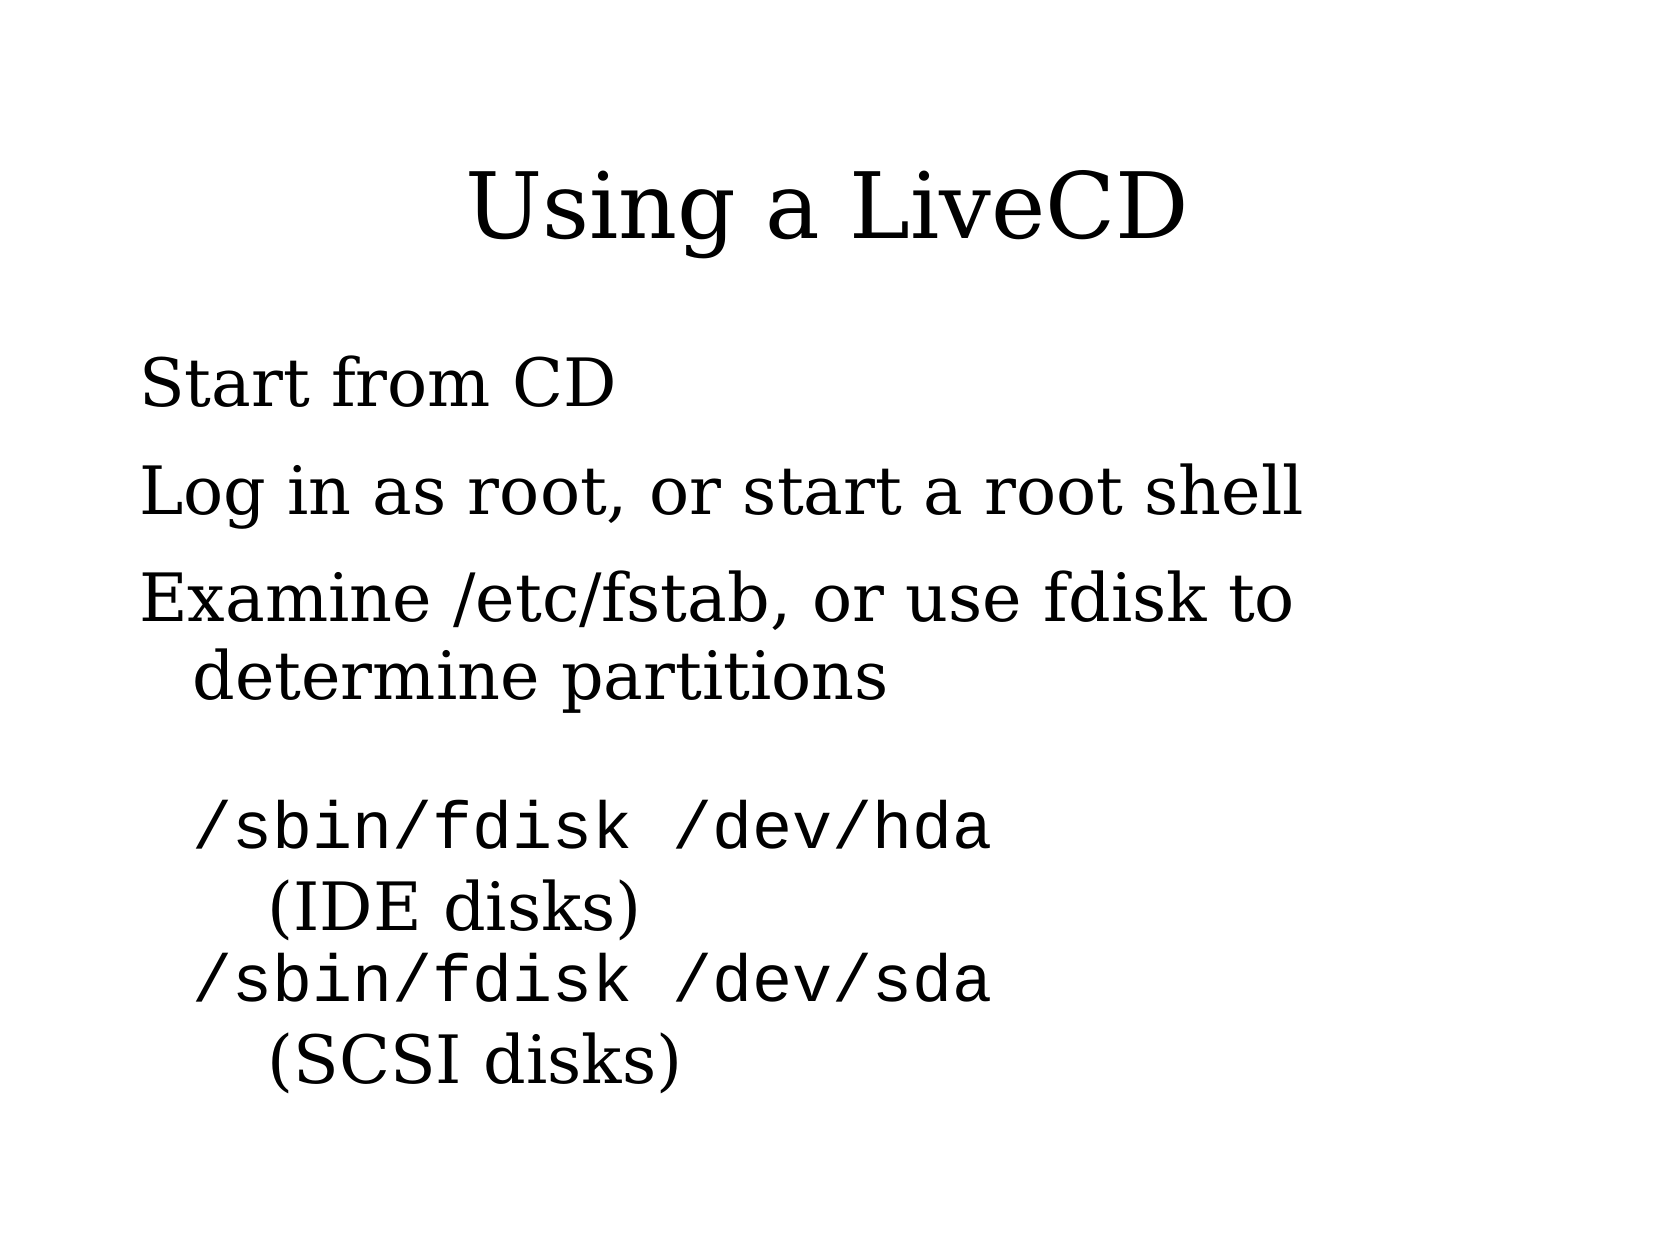

# Using a LiveCD
Start from CD
Log in as root, or start a root shell
Examine /etc/fstab, or use fdisk to determine partitions
/sbin/fdisk /dev/hda
	(IDE disks)
/sbin/fdisk /dev/sda
	(SCSI disks)